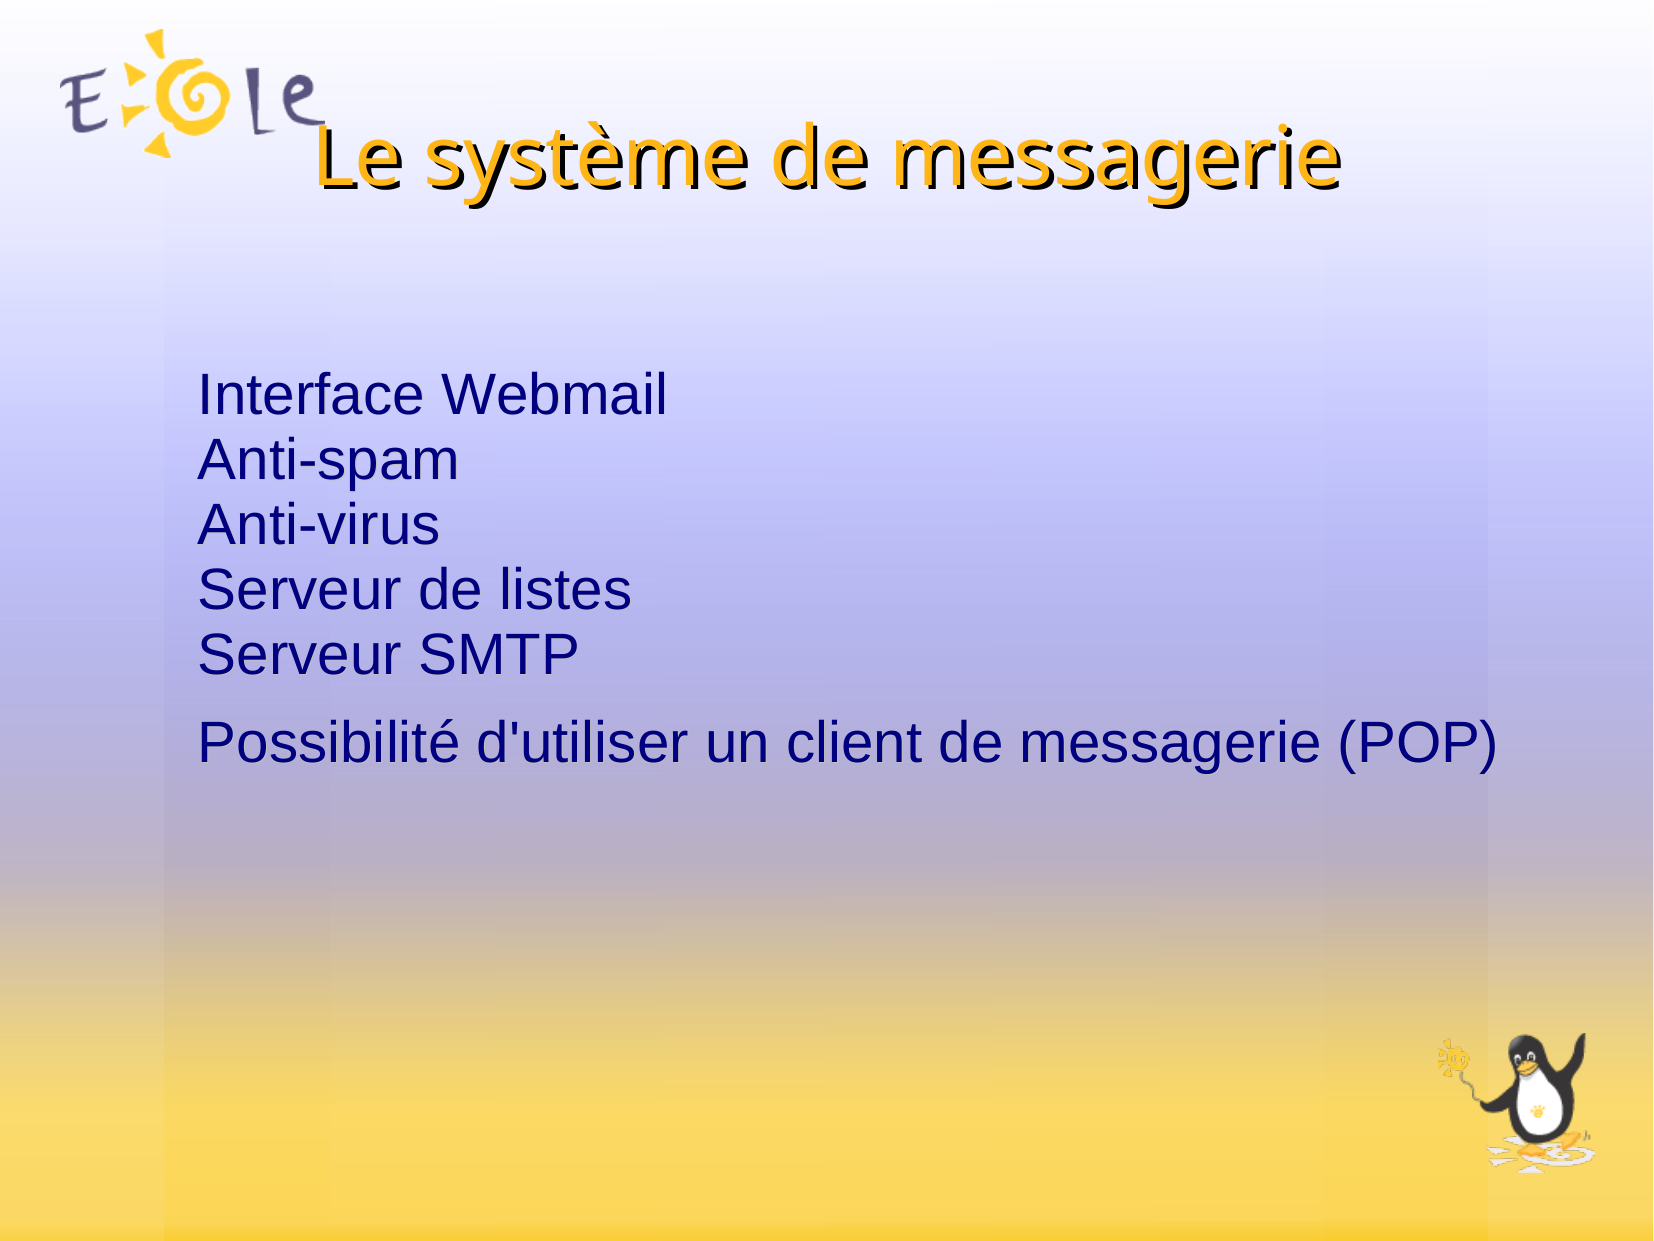

# Le système de messagerie
Interface Webmail
Anti-spam
Anti-virus
Serveur de listes
Serveur SMTP
Possibilité d'utiliser un client de messagerie (POP)